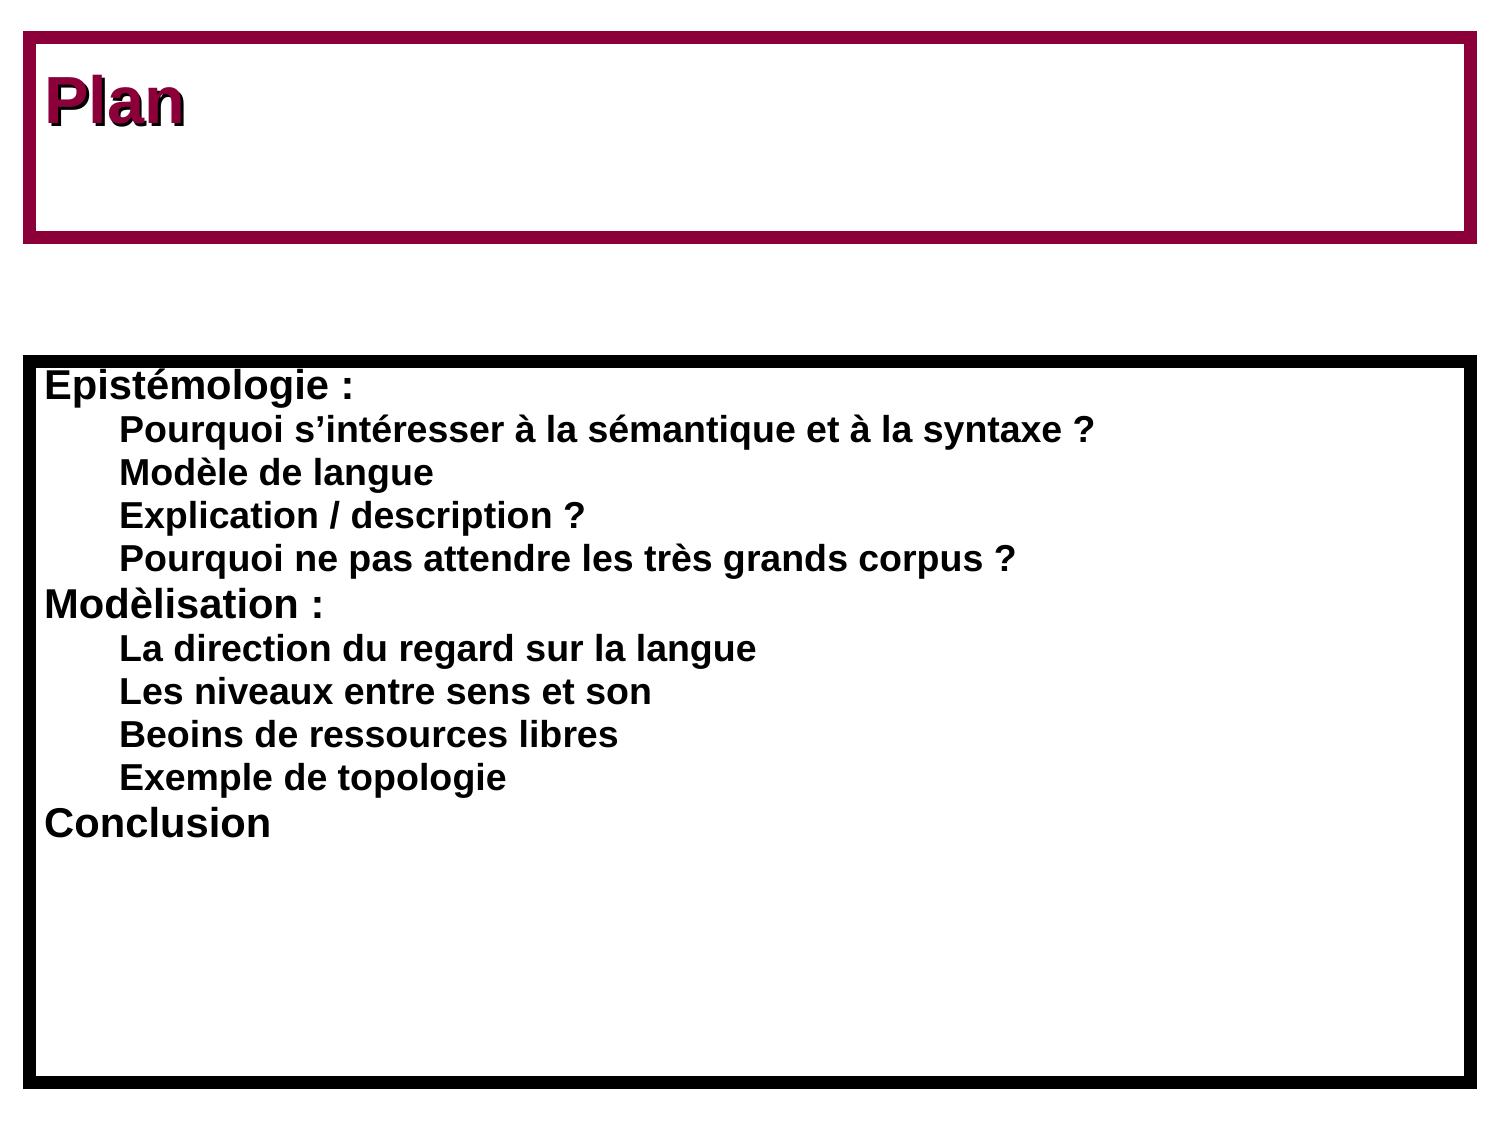

# Plan
Épistémologie :
Pourquoi s’intéresser à la sémantique et à la syntaxe ?
Modèle de langue
Explication / description ?
Pourquoi ne pas attendre les très grands corpus ?
Modèlisation :
La direction du regard sur la langue
Les niveaux entre sens et son
Beoins de ressources libres
Exemple de topologie
Conclusion